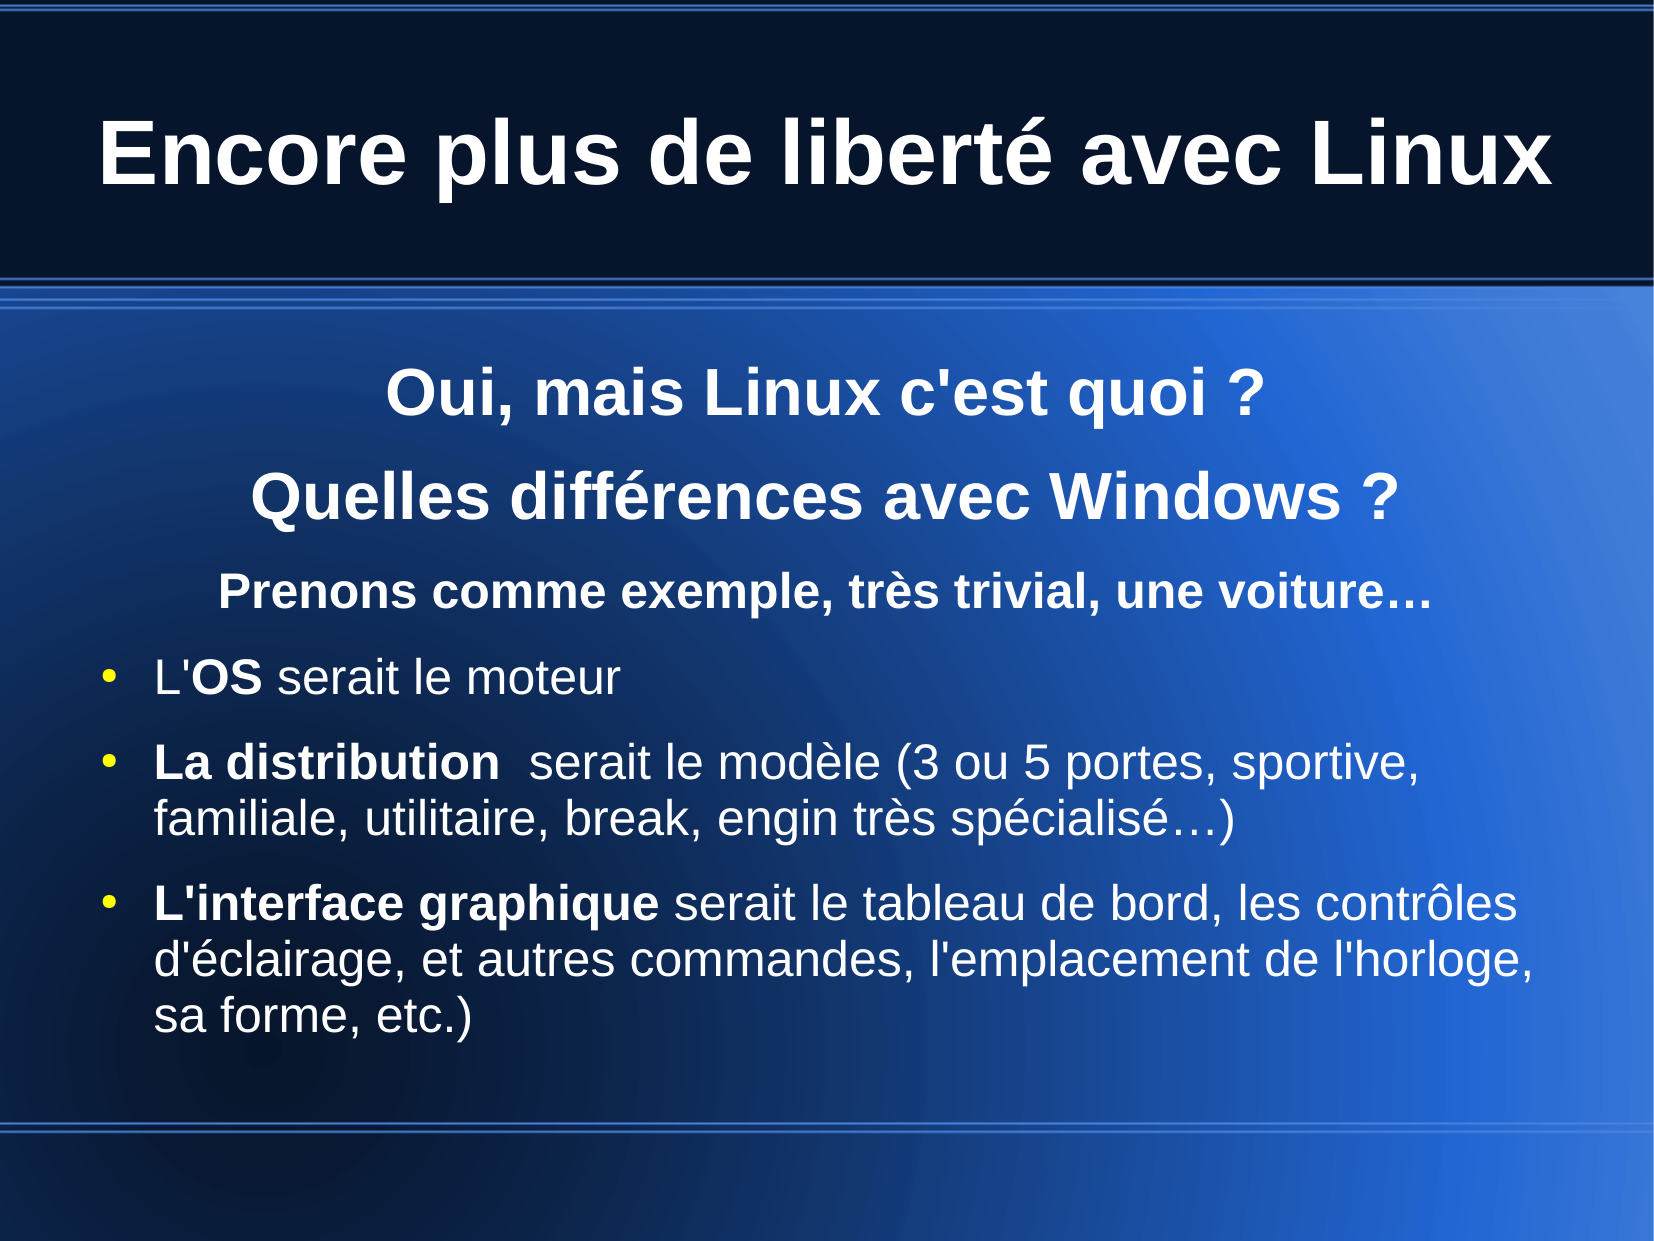

# Encore plus de liberté avec Linux
Oui, mais Linux c'est quoi ?
Quelles différences avec Windows ?
Prenons comme exemple, très trivial, une voiture…
L'OS serait le moteur
La distribution serait le modèle (3 ou 5 portes, sportive, familiale, utilitaire, break, engin très spécialisé…)
L'interface graphique serait le tableau de bord, les contrôles d'éclairage, et autres commandes, l'emplacement de l'horloge, sa forme, etc.)